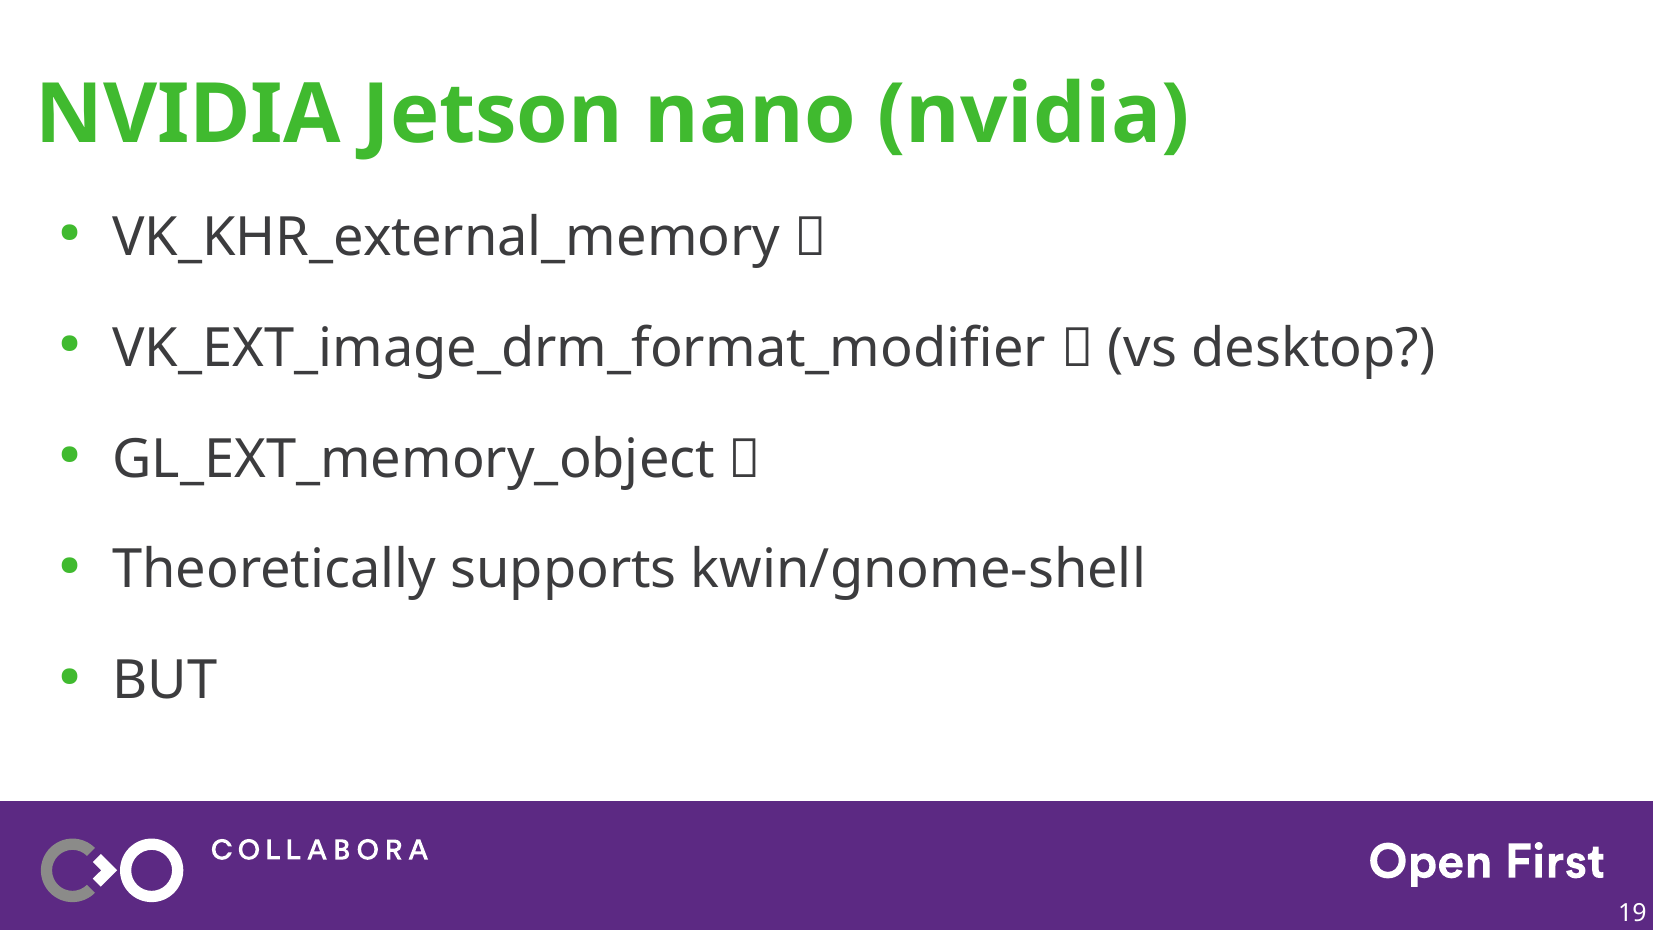

# NVIDIA Jetson nano (nvidia)
VK_KHR_external_memory ✅
VK_EXT_image_drm_format_modifier ❌ (vs desktop?)
GL_EXT_memory_object ✅
Theoretically supports kwin/gnome-shell
BUT